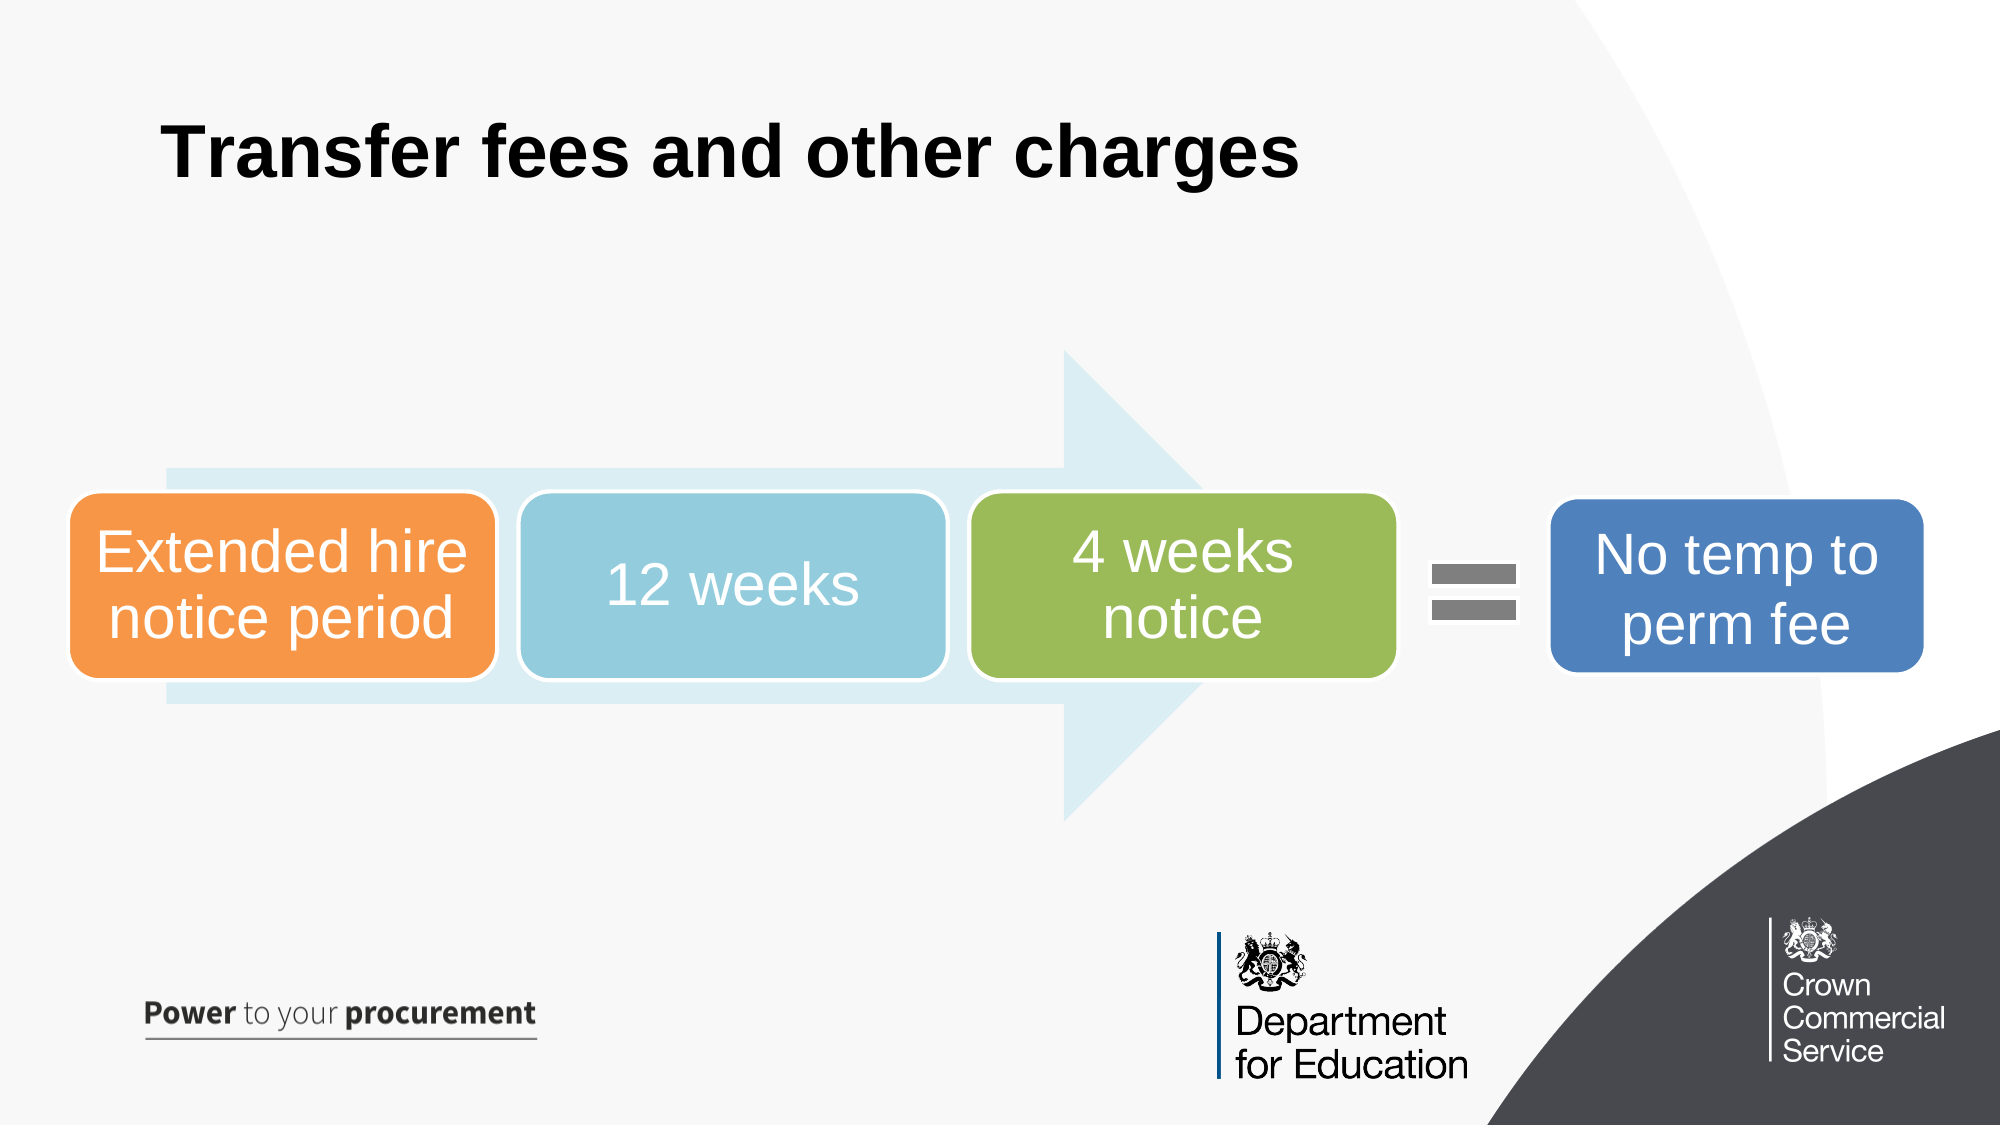

Transfer fees and other charges
Extended hire notice period
12 weeks
4 weeks notice
No temp to perm fee